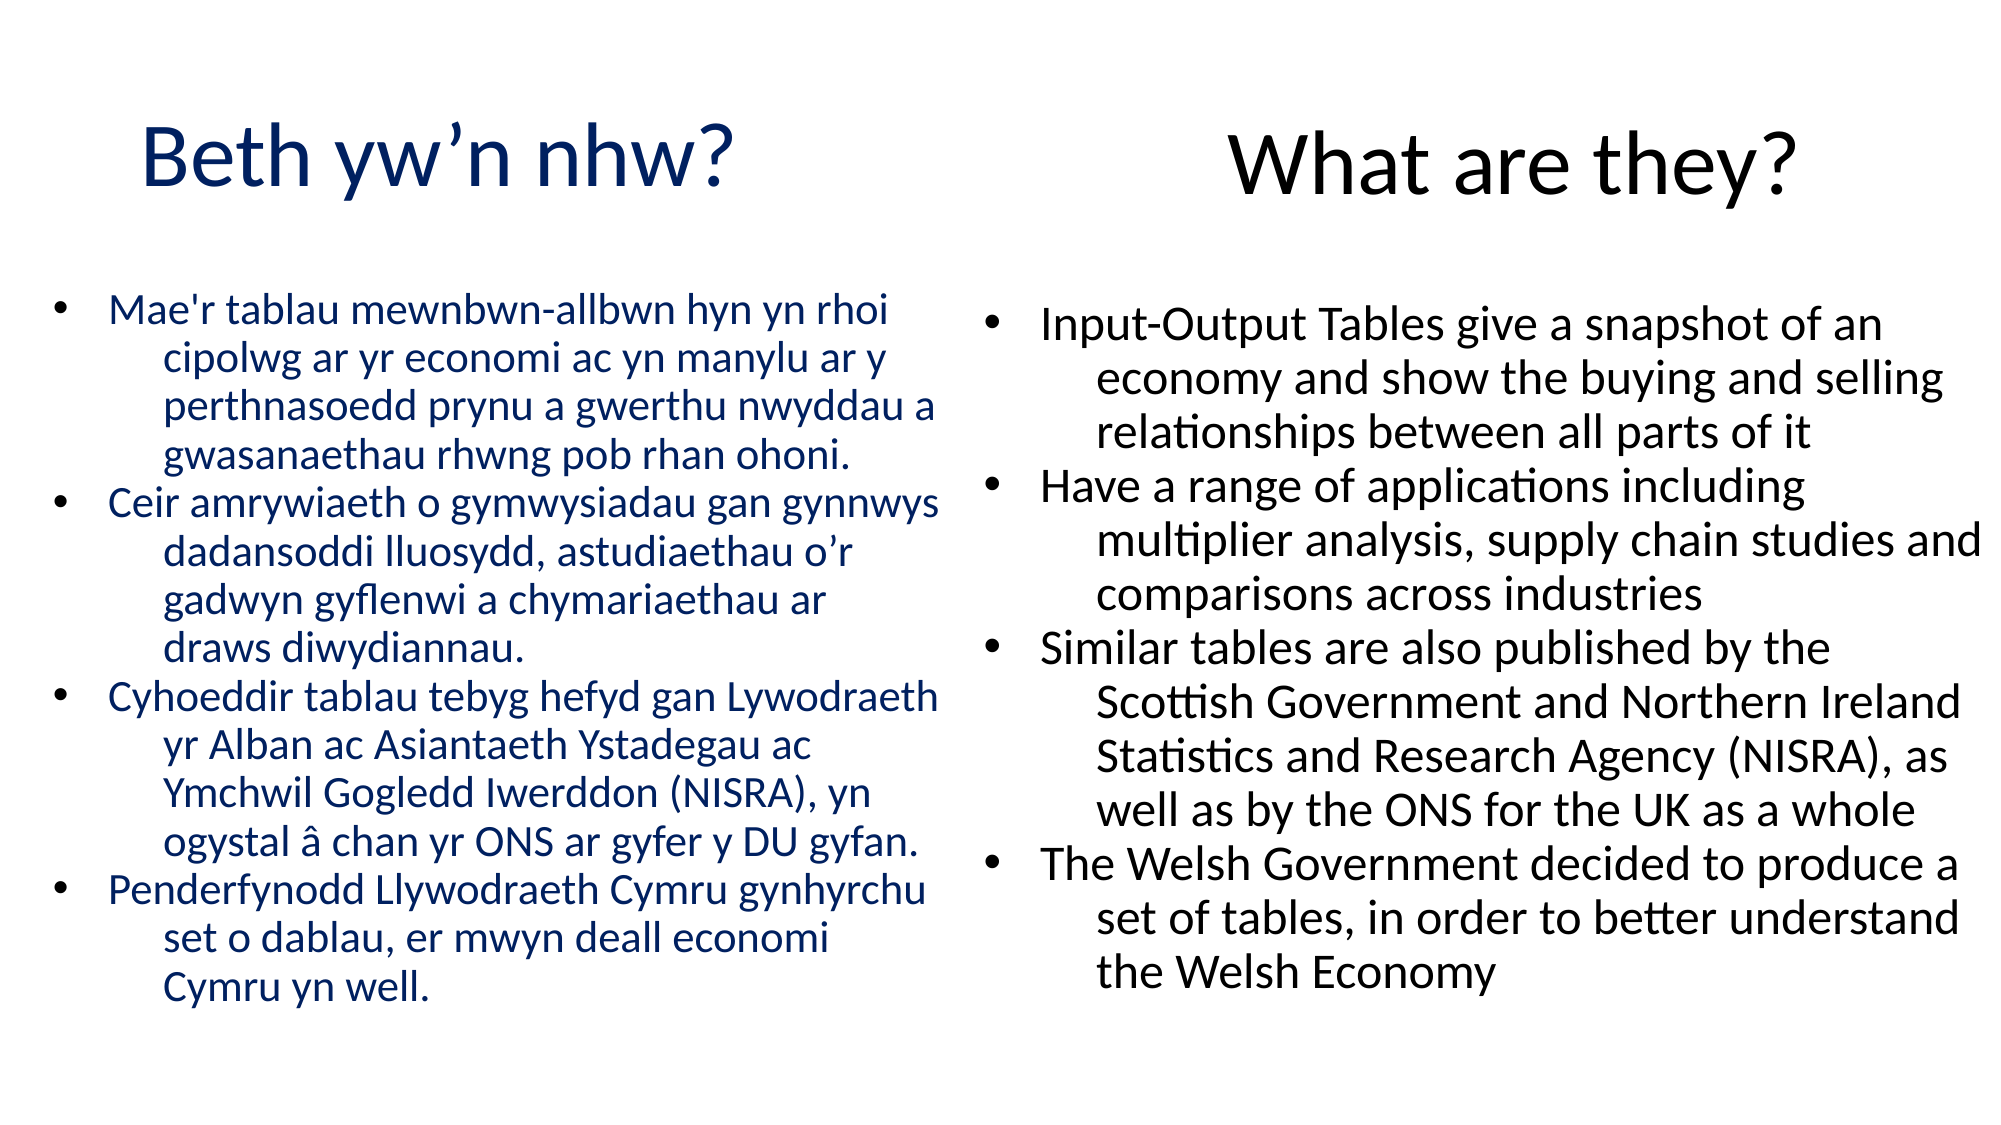

Beth yw’n nhw?
What are they?
Mae'r tablau mewnbwn-allbwn hyn yn rhoi cipolwg ar yr economi ac yn manylu ar y perthnasoedd prynu a gwerthu nwyddau a gwasanaethau rhwng pob rhan ohoni.
Ceir amrywiaeth o gymwysiadau gan gynnwys dadansoddi lluosydd, astudiaethau o’r gadwyn gyflenwi a chymariaethau ar draws diwydiannau.
Cyhoeddir tablau tebyg hefyd gan Lywodraeth yr Alban ac Asiantaeth Ystadegau ac Ymchwil Gogledd Iwerddon (NISRA), yn ogystal â chan yr ONS ar gyfer y DU gyfan.
Penderfynodd Llywodraeth Cymru gynhyrchu set o dablau, er mwyn deall economi Cymru yn well.
# Input-Output Tables give a snapshot of an economy and show the buying and selling relationships between all parts of it
Have a range of applications including multiplier analysis, supply chain studies and comparisons across industries
Similar tables are also published by the Scottish Government and Northern Ireland Statistics and Research Agency (NISRA), as well as by the ONS for the UK as a whole
The Welsh Government decided to produce a set of tables, in order to better understand the Welsh Economy